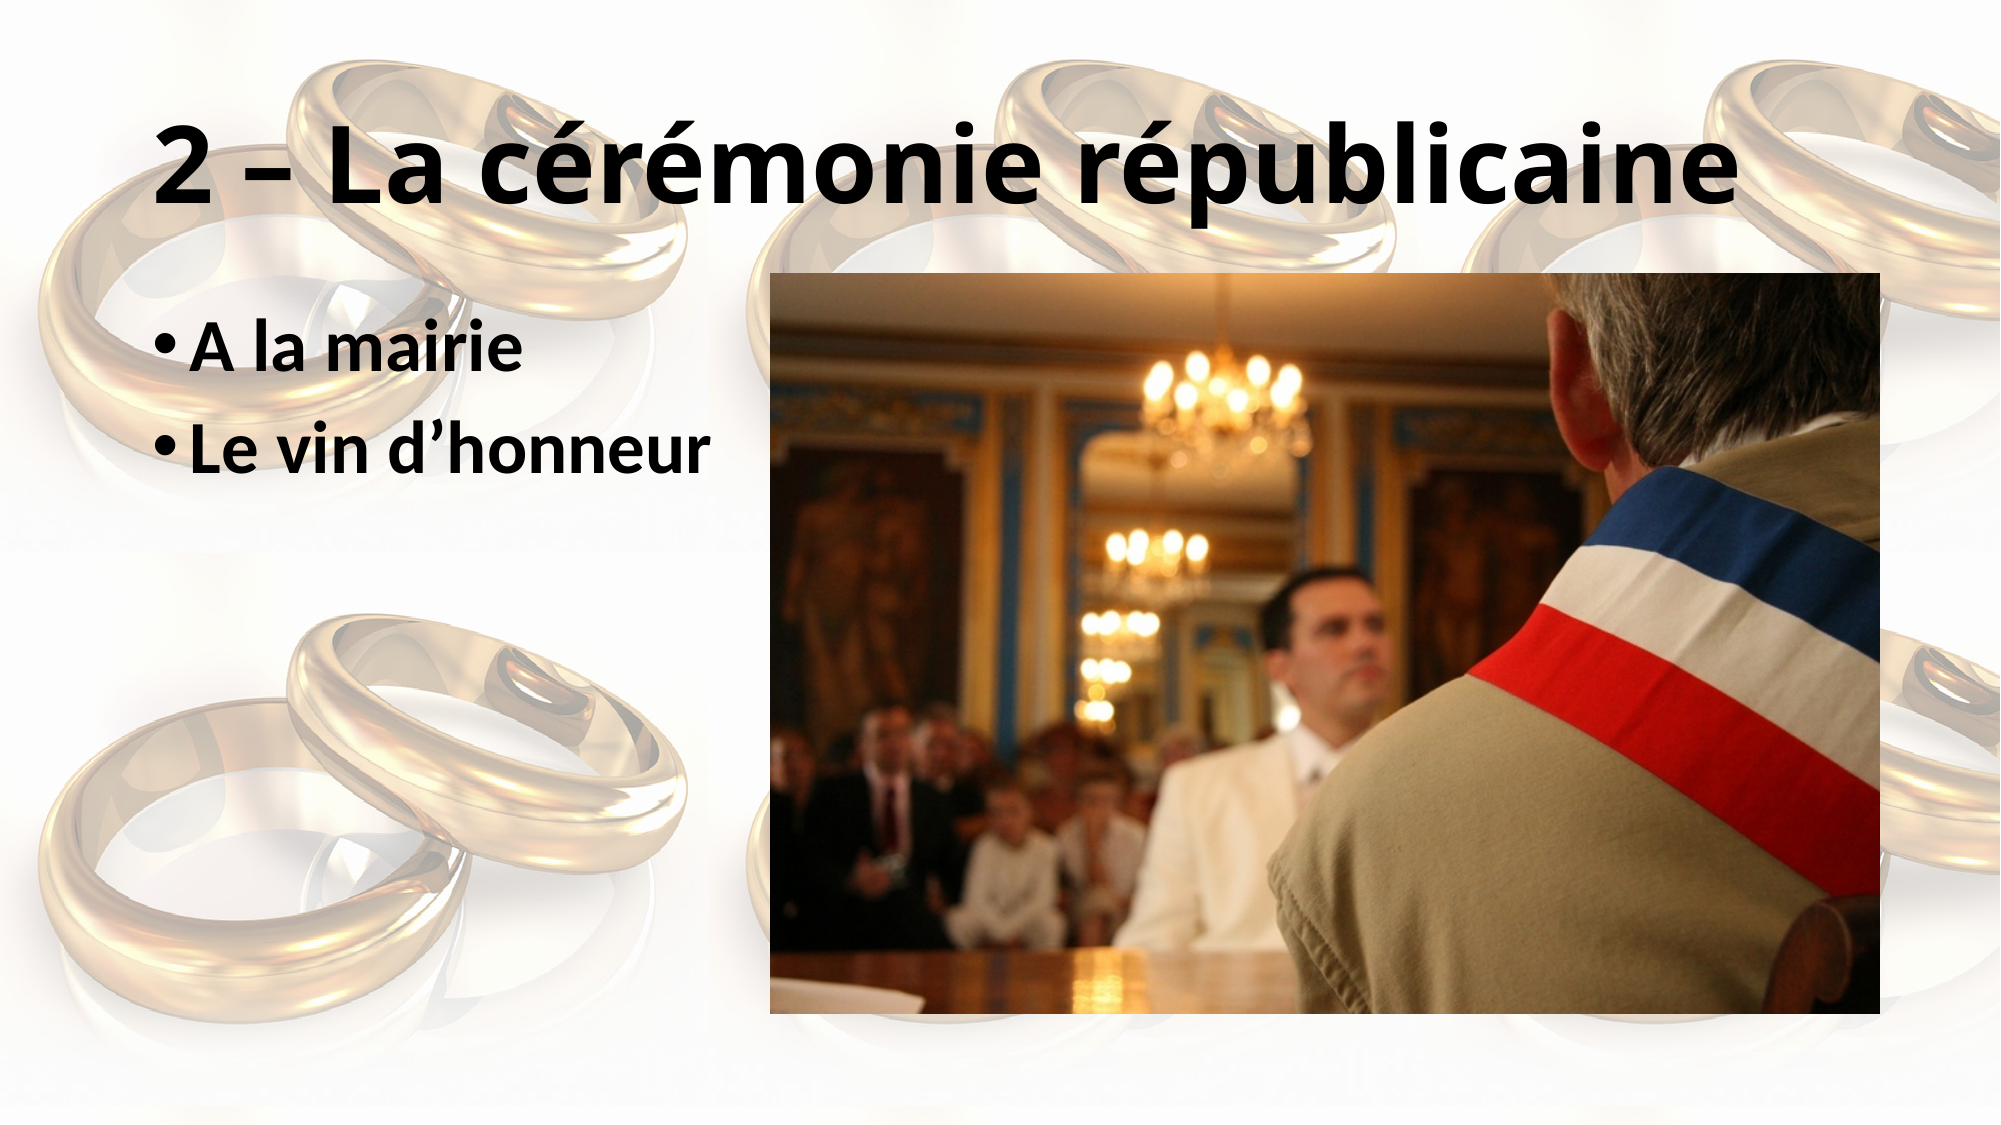

# 2 – La cérémonie républicaine
A la mairie
Le vin d’honneur